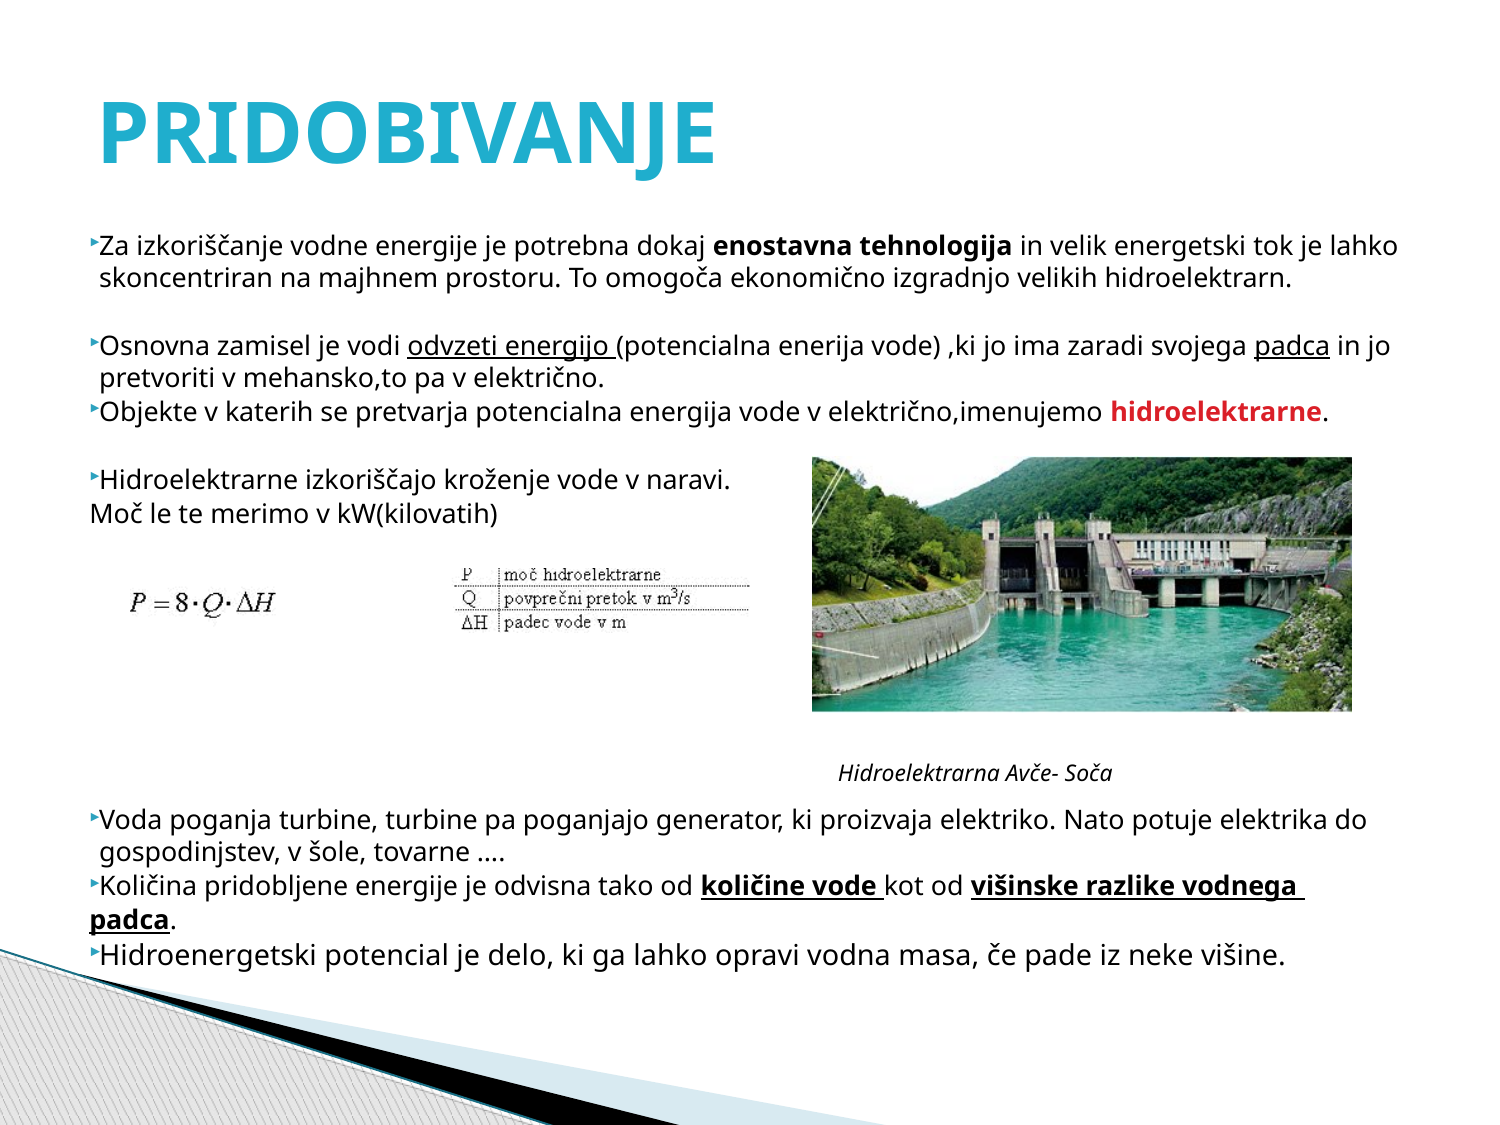

PRIDOBIVANJE
# Za izkoriščanje vodne energije je potrebna dokaj enostavna tehnologija in velik energetski tok je lahko skoncentriran na majhnem prostoru. To omogoča ekonomično izgradnjo velikih hidroelektrarn.
Osnovna zamisel je vodi odvzeti energijo (potencialna enerija vode) ,ki jo ima zaradi svojega padca in jo pretvoriti v mehansko,to pa v električno.
Objekte v katerih se pretvarja potencialna energija vode v električno,imenujemo hidroelektrarne.
Hidroelektrarne izkoriščajo kroženje vode v naravi.
Moč le te merimo v kW(kilovatih)
Voda poganja turbine, turbine pa poganjajo generator, ki proizvaja elektriko. Nato potuje elektrika do gospodinjstev, v šole, tovarne ….
Količina pridobljene energije je odvisna tako od količine vode kot od višinske razlike vodnega
padca.
Hidroenergetski potencial je delo, ki ga lahko opravi vodna masa, če pade iz neke višine.
Hidroelektrarna Avče- Soča